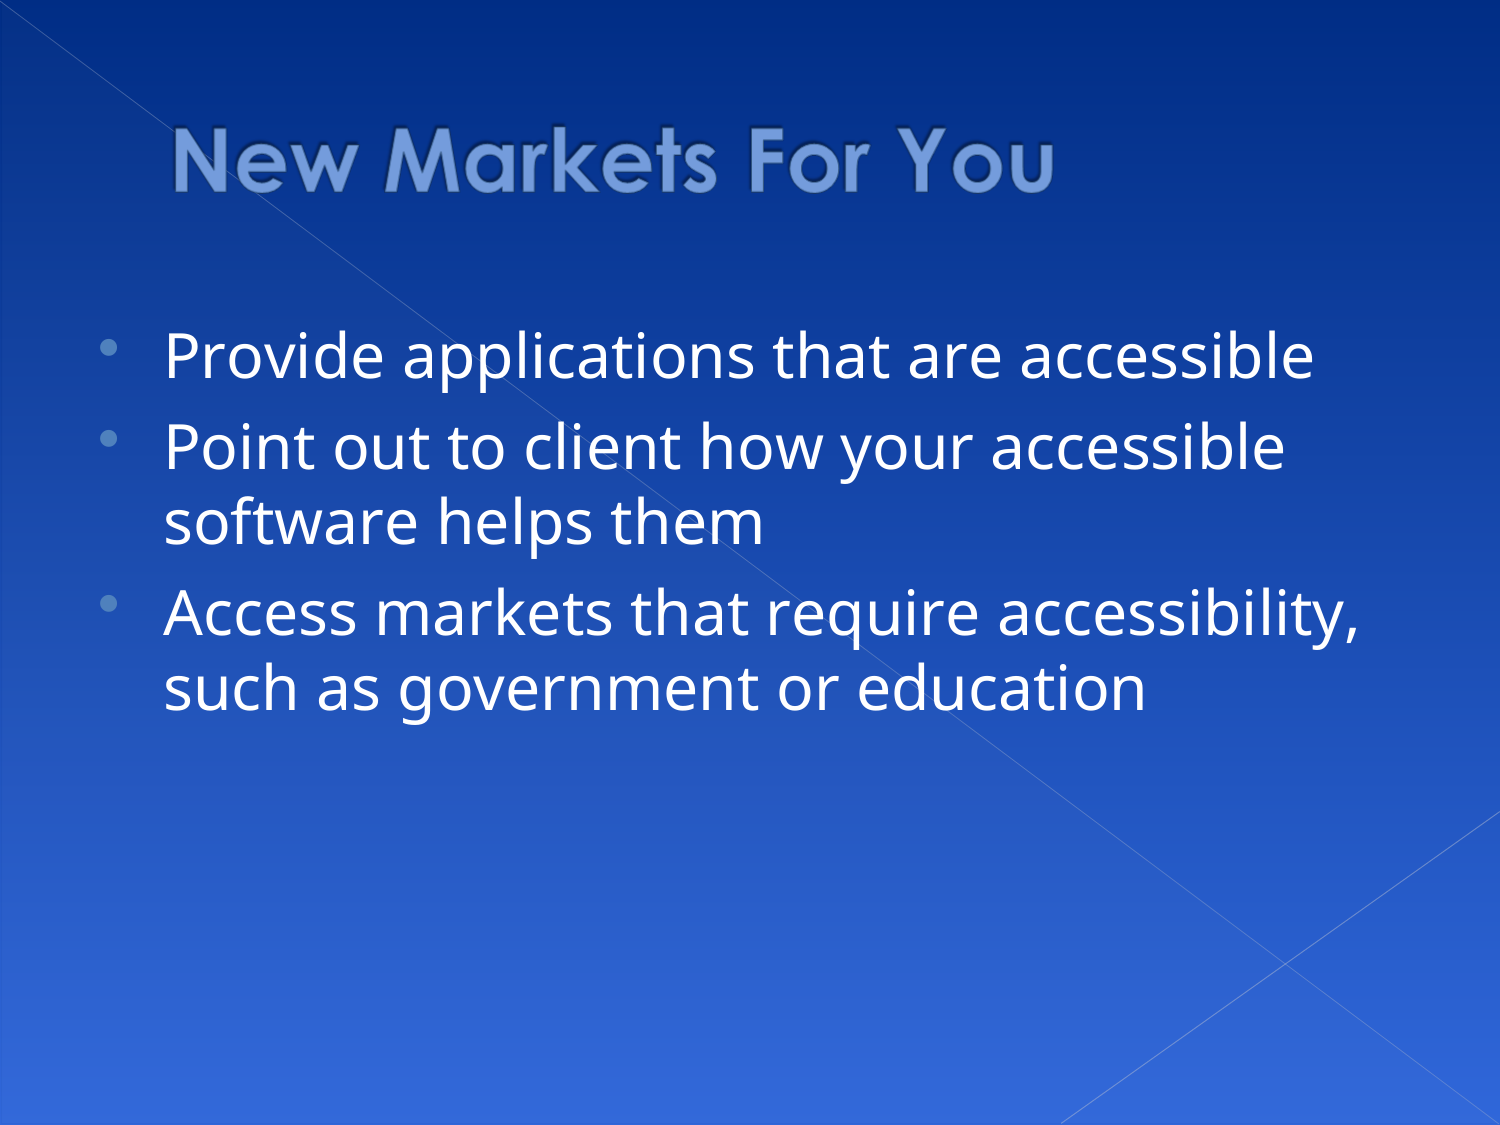

# Provide applications that are accessible
Point out to client how your accessible software helps them
Access markets that require accessibility, such as government or education